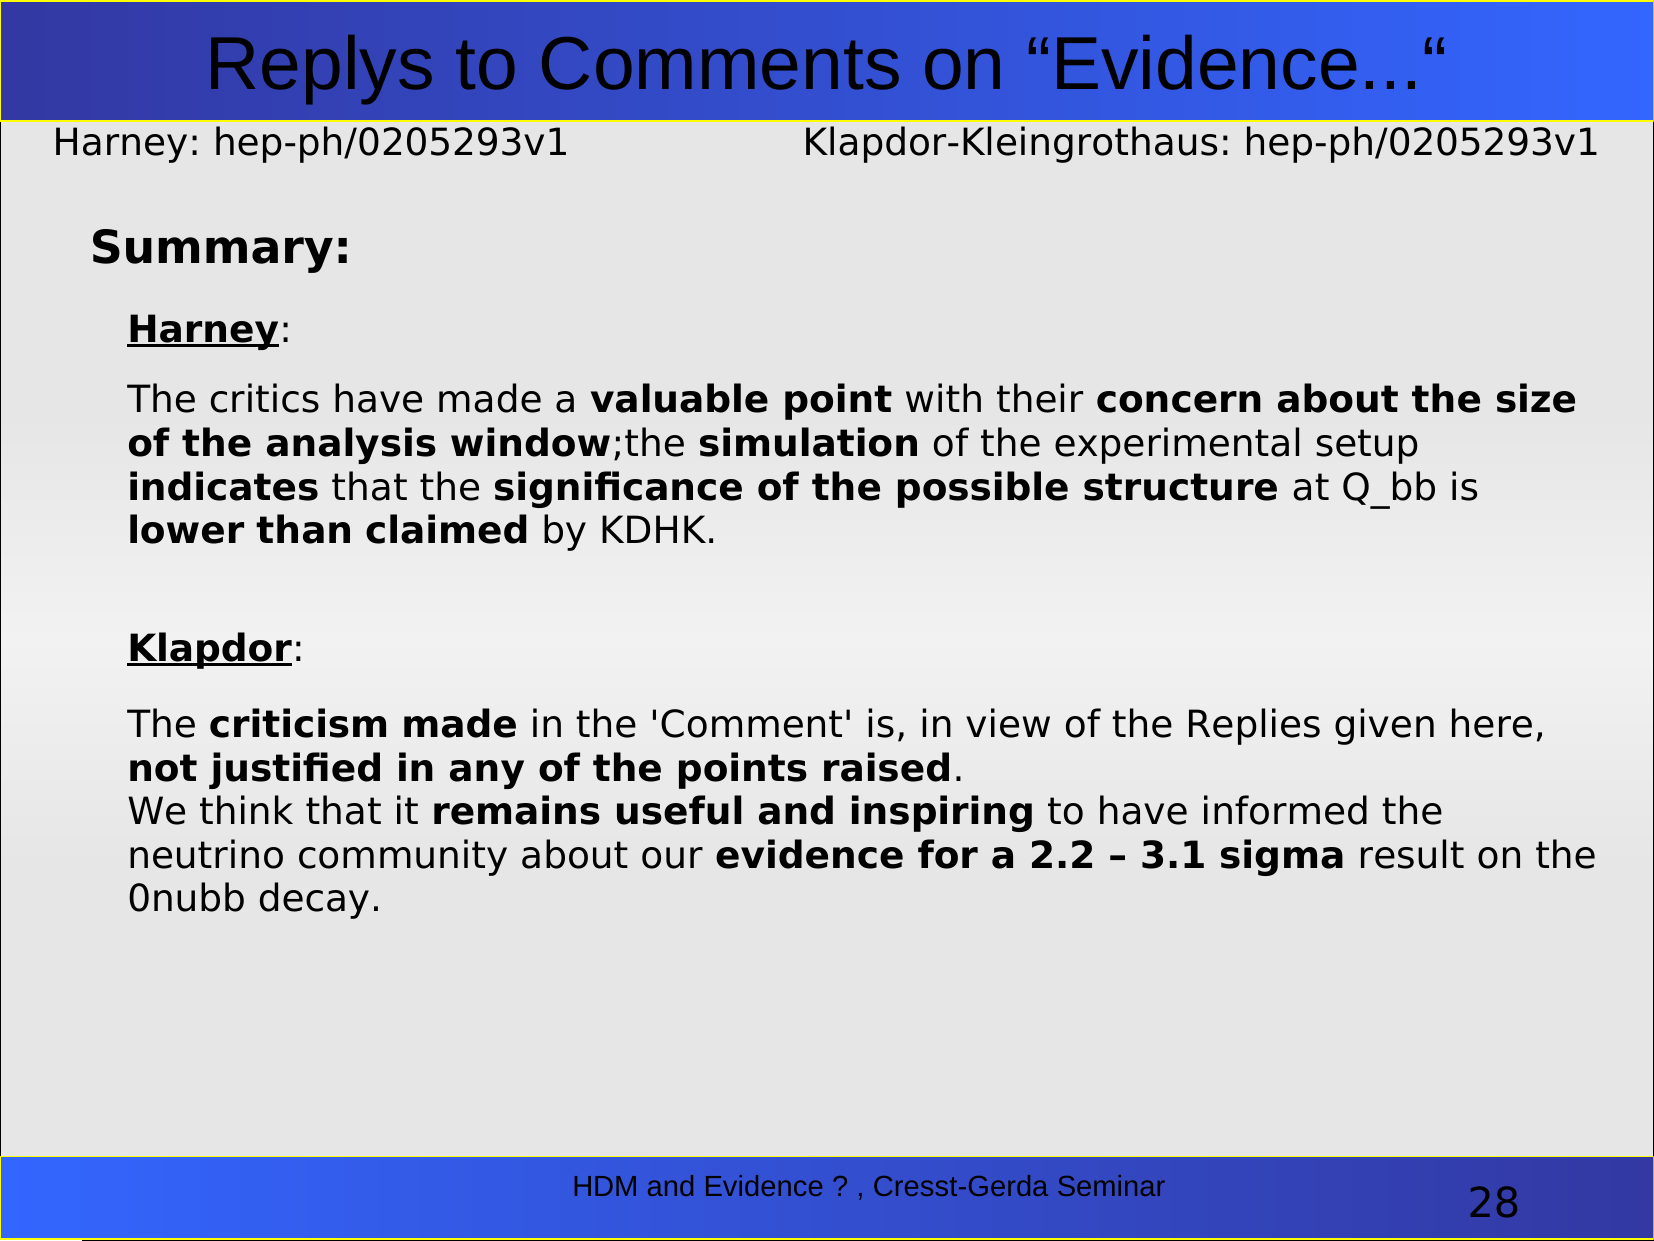

# Replys to Comments on “Evidence...“
Harney: hep-ph/0205293v1				Klapdor-Kleingrothaus: hep-ph/0205293v1
Summary:
Harney:
The critics have made a valuable point with their concern about the size of the analysis window;the simulation of the experimental setup indicates that the significance of the possible structure at Q_bb is lower than claimed by KDHK.
Klapdor:
The criticism made in the 'Comment' is, in view of the Replies given here, not justified in any of the points raised.
We think that it remains useful and inspiring to have informed the neutrino community about our evidence for a 2.2 – 3.1 sigma result on the 0nubb decay.
28